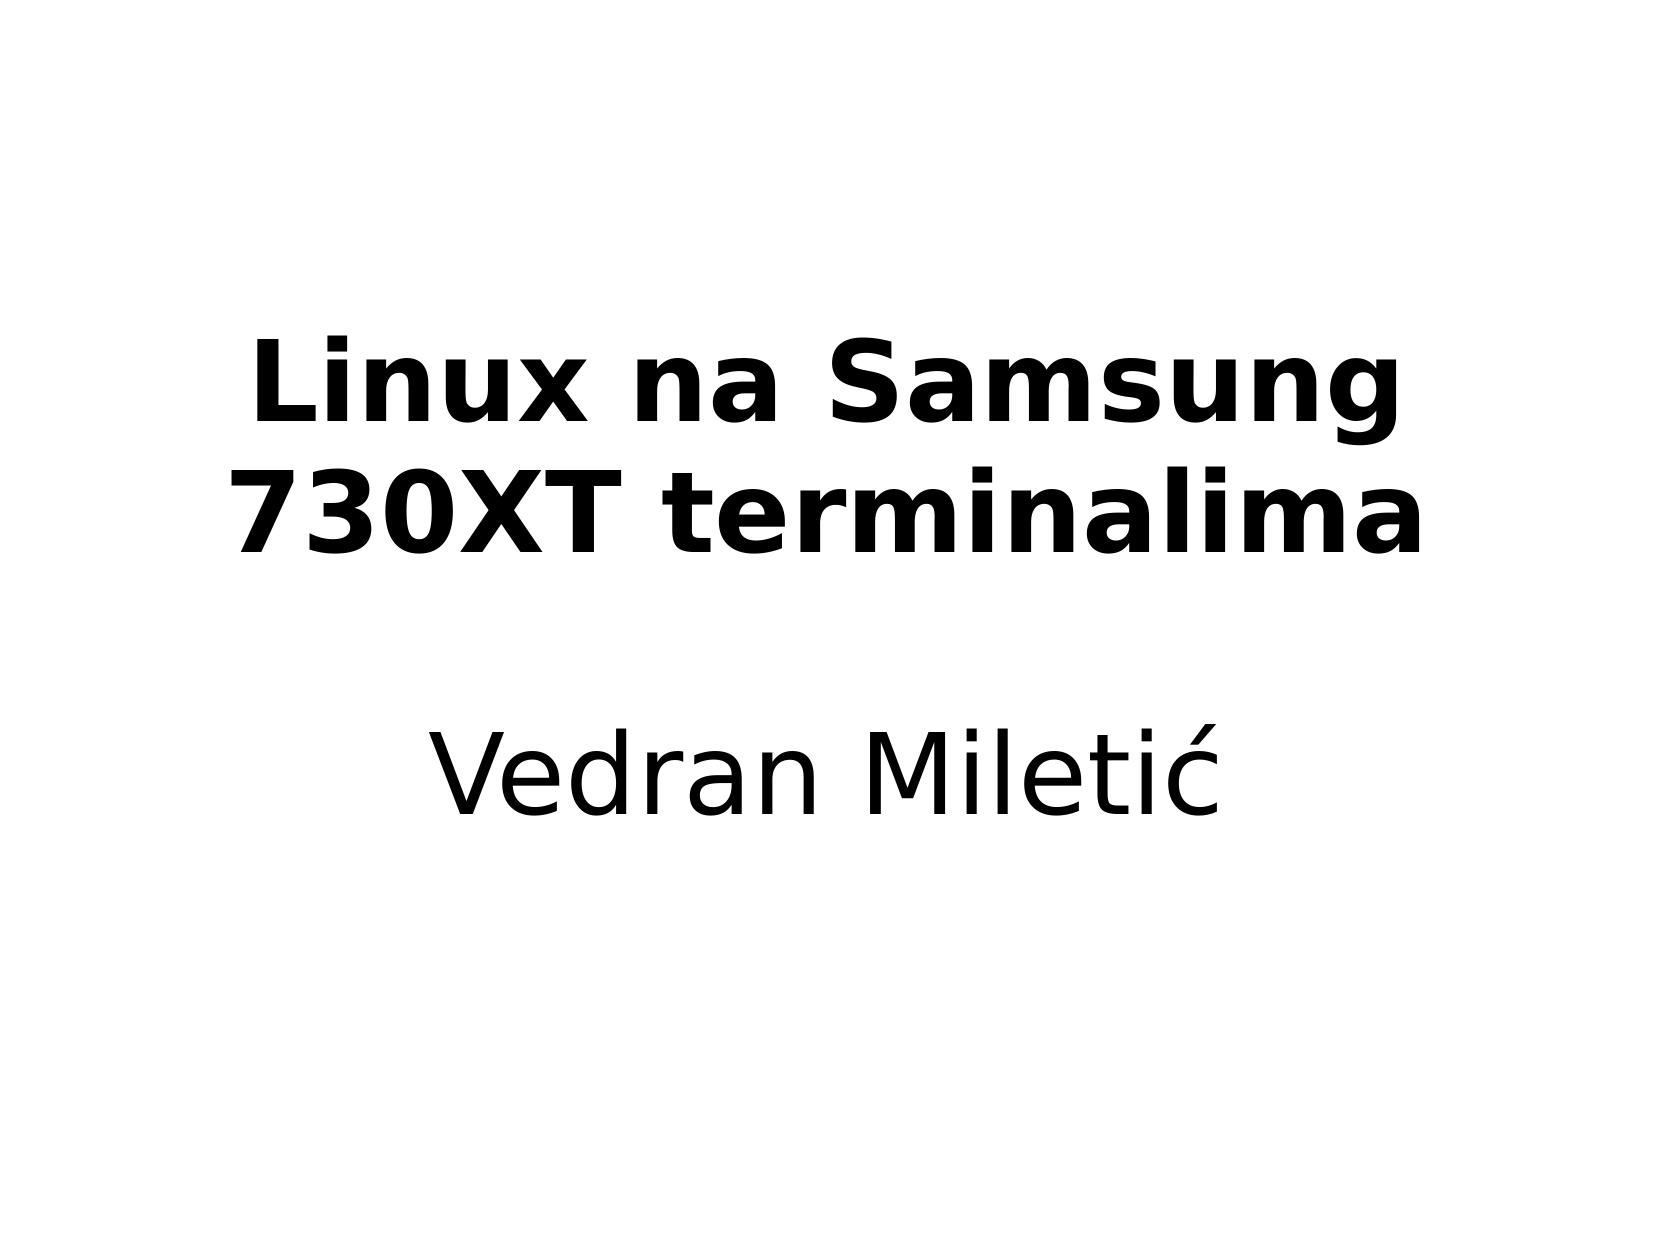

# Linux na Samsung 730XT terminalima
Vedran Miletić